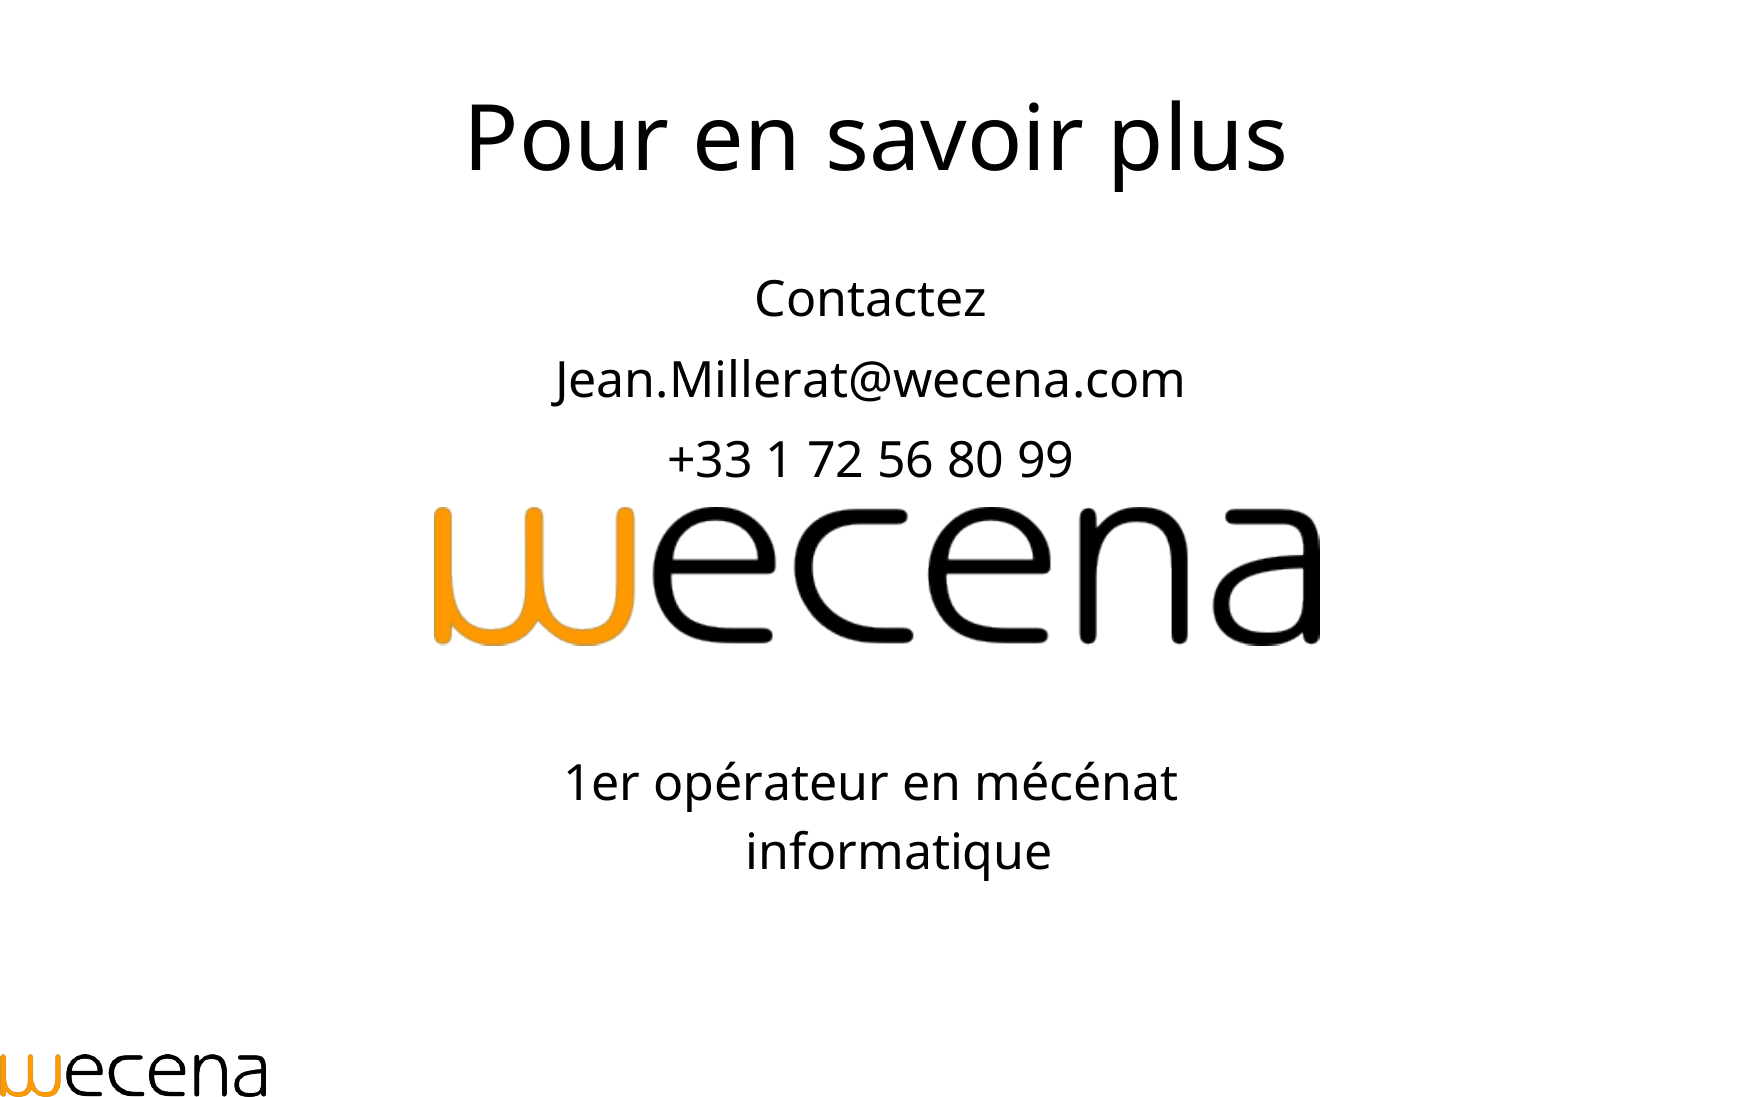

# Pour en savoir plus
Contactez
Jean.Millerat@wecena.com
+33 1 72 56 80 99
1er opérateur en mécénat informatique